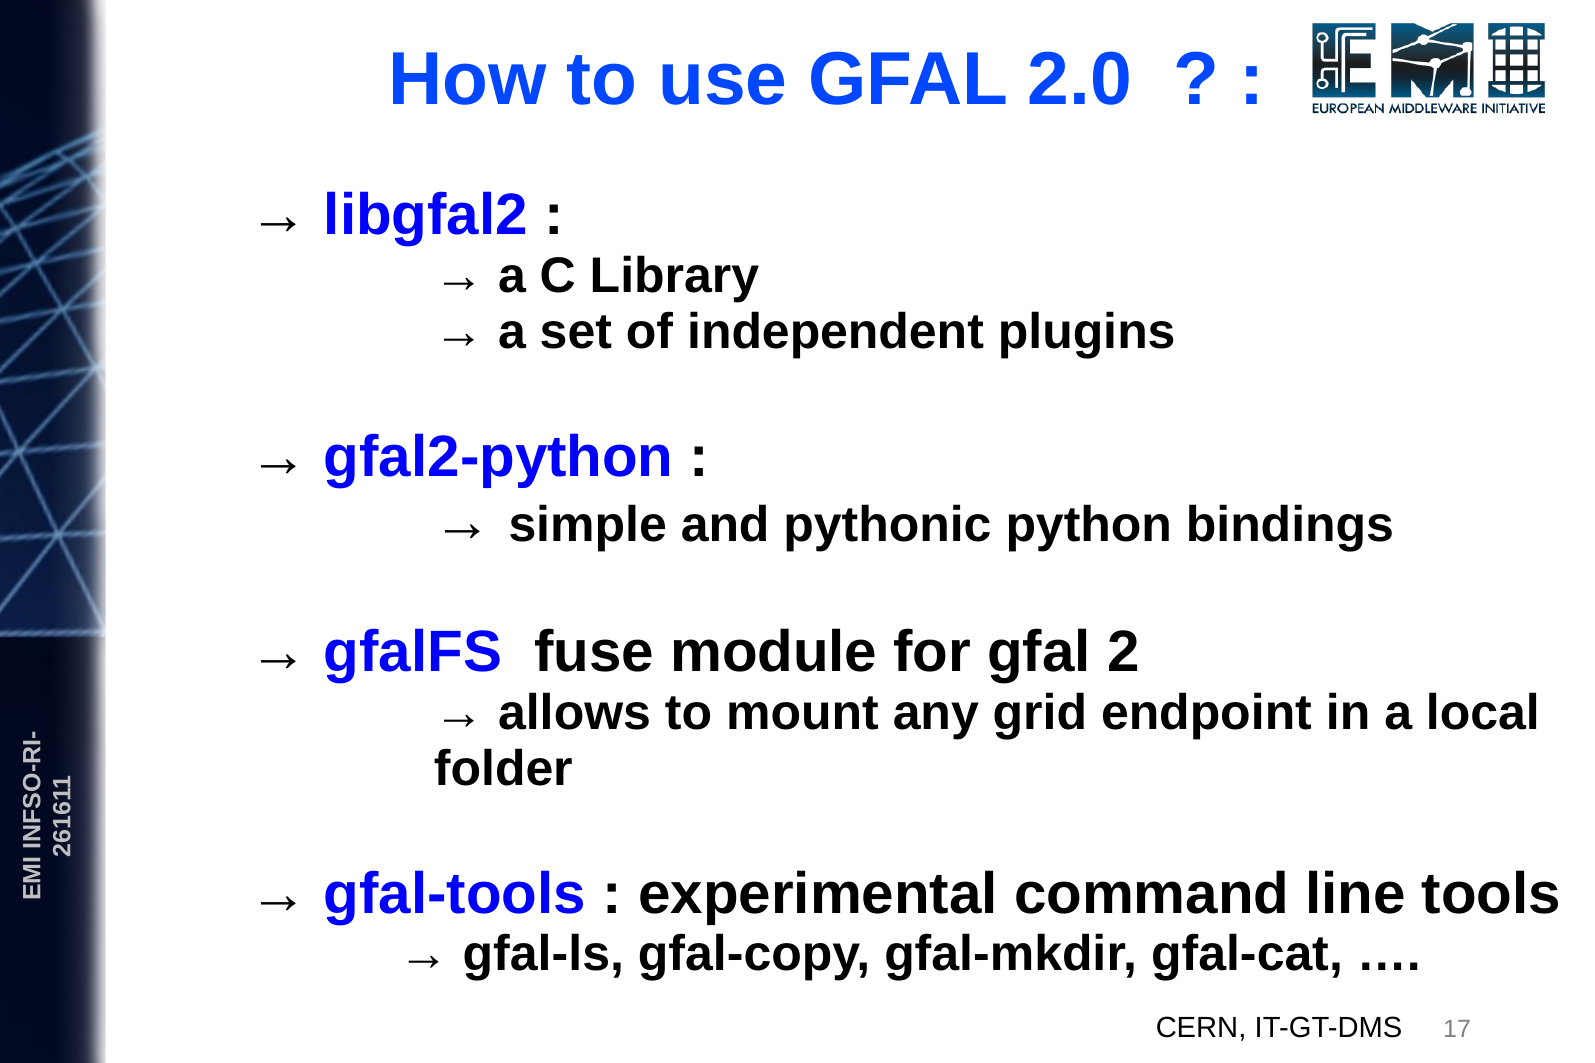

How to use GFAL 2.0 ? :
→ libgfal2 :
→ a C Library
→ a set of independent plugins
→ gfal2-python :
→ simple and pythonic python bindings
→ gfalFS fuse module for gfal 2
→ allows to mount any grid endpoint in a local folder
→ gfal-tools : experimental command line tools
→ gfal-ls, gfal-copy, gfal-mkdir, gfal-cat, ….
CERN, IT-GT-DMS
17